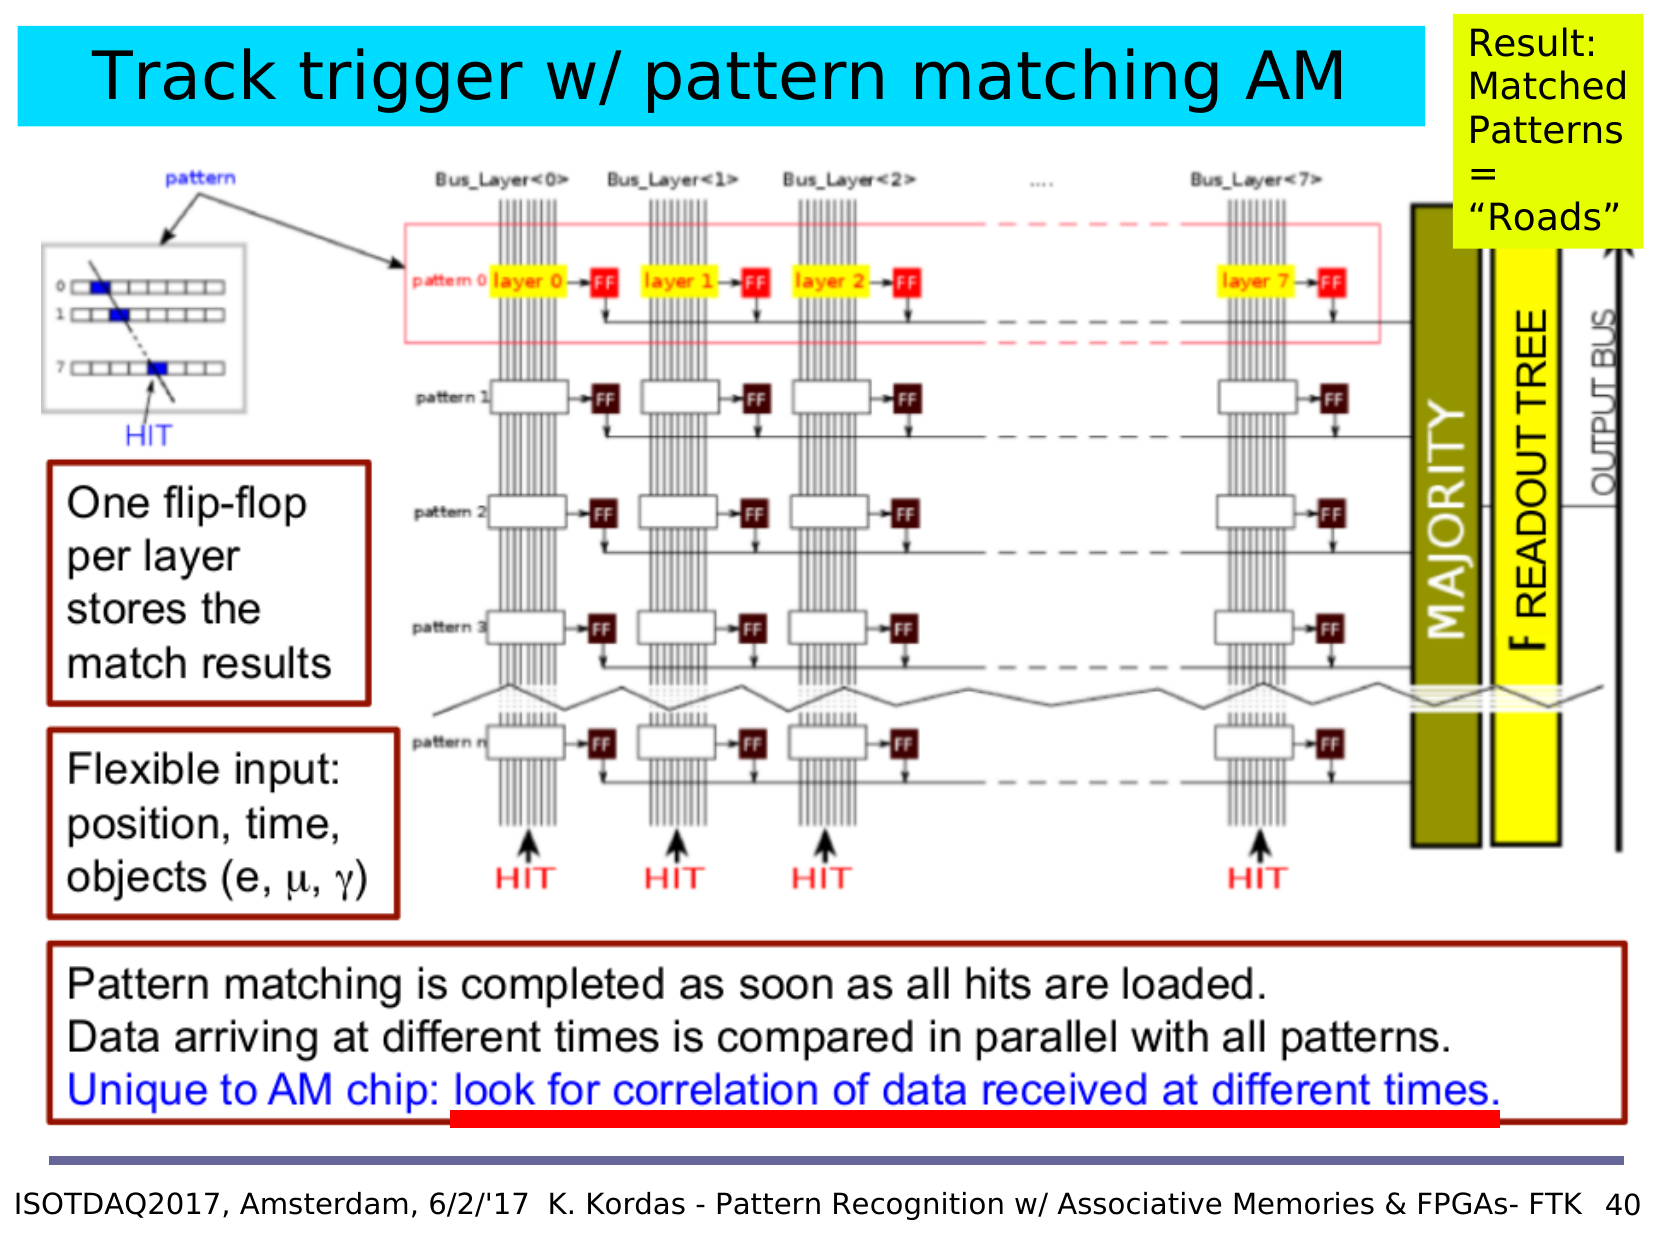

Result:
Matched
Patterns
=
“Roads”
# Track trigger w/ pattern matching AM
ISOTDAQ2017, Amsterdam, 6/2/'17
K. Kordas - Pattern Recognition w/ Associative Memories & FPGAs- FTK
40